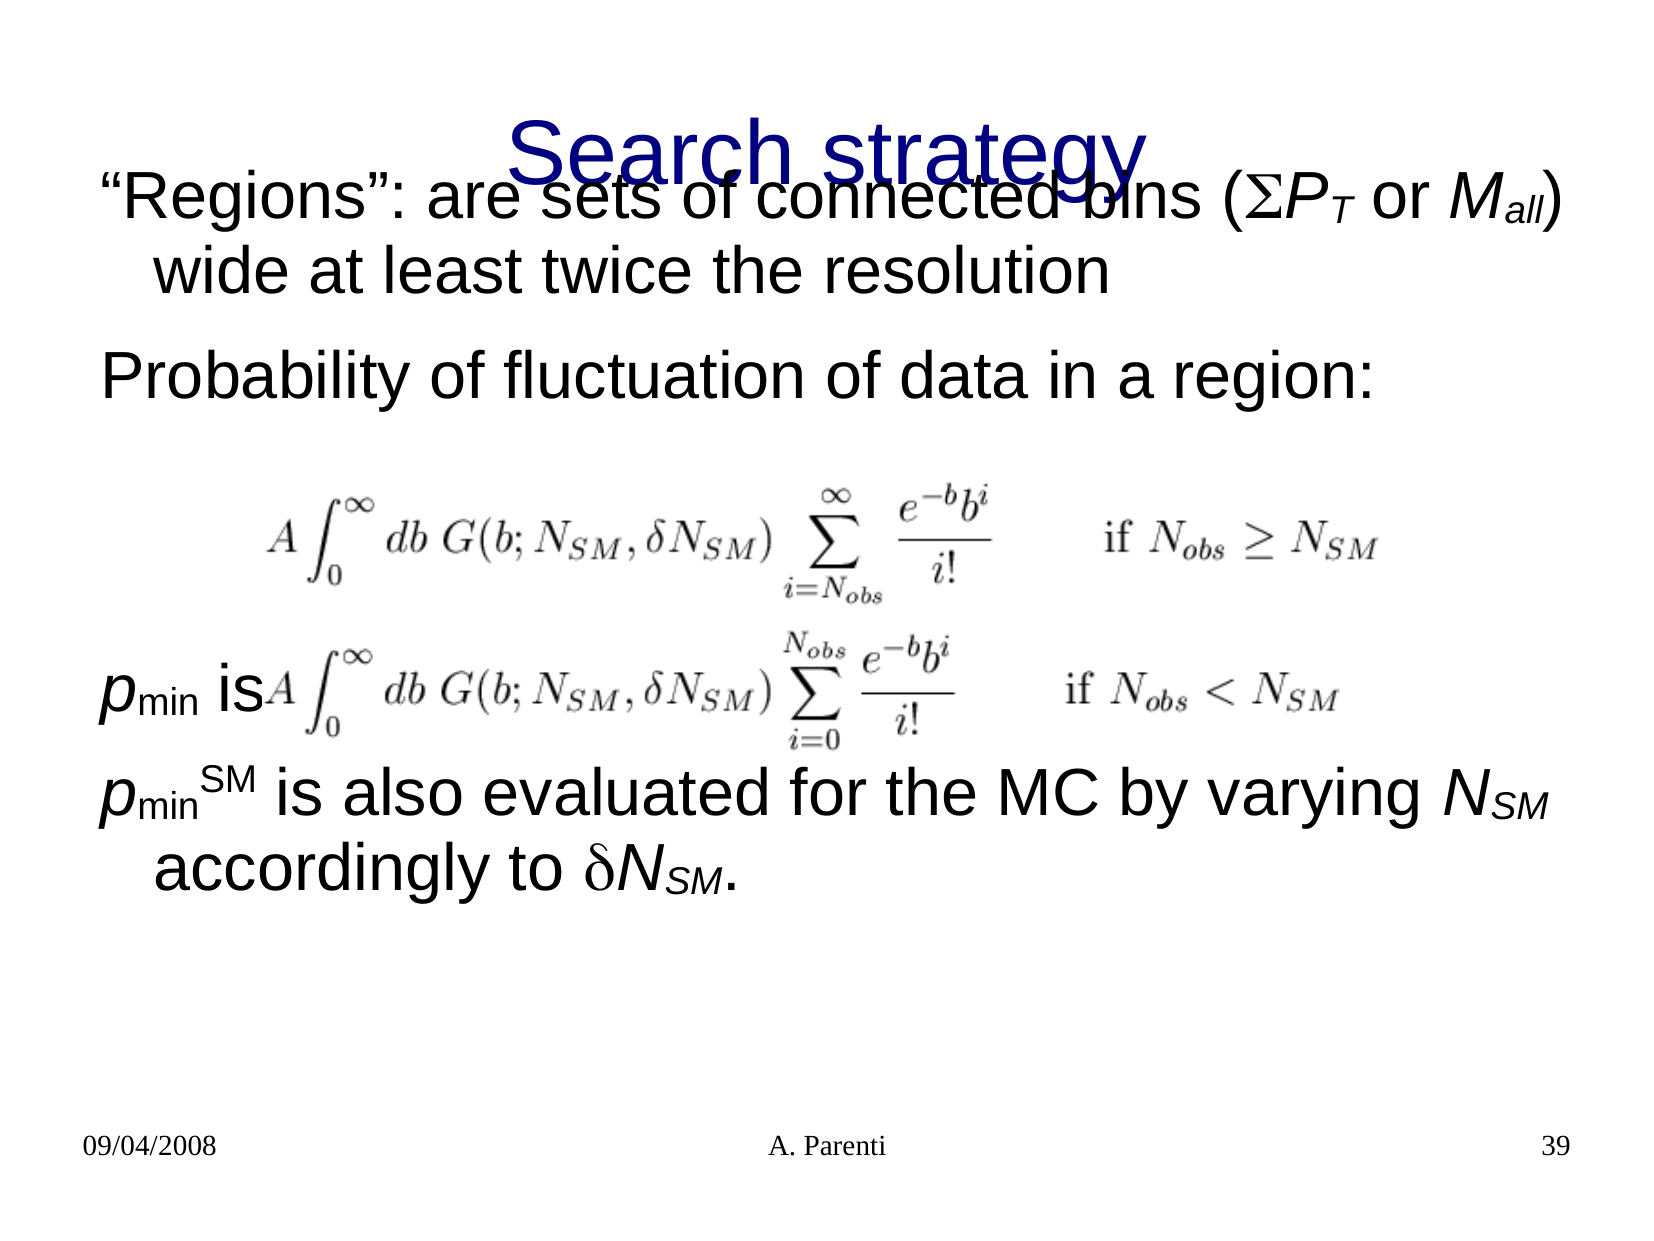

# Search strategy
“Regions”: are sets of connected bins (SPT or Mall) wide at least twice the resolution
Probability of fluctuation of data in a region:
pmin is the smallest value in a distribution
pminSM is also evaluated for the MC by varying NSM accordingly to dNSM.
09/04/2008
A. Parenti
39